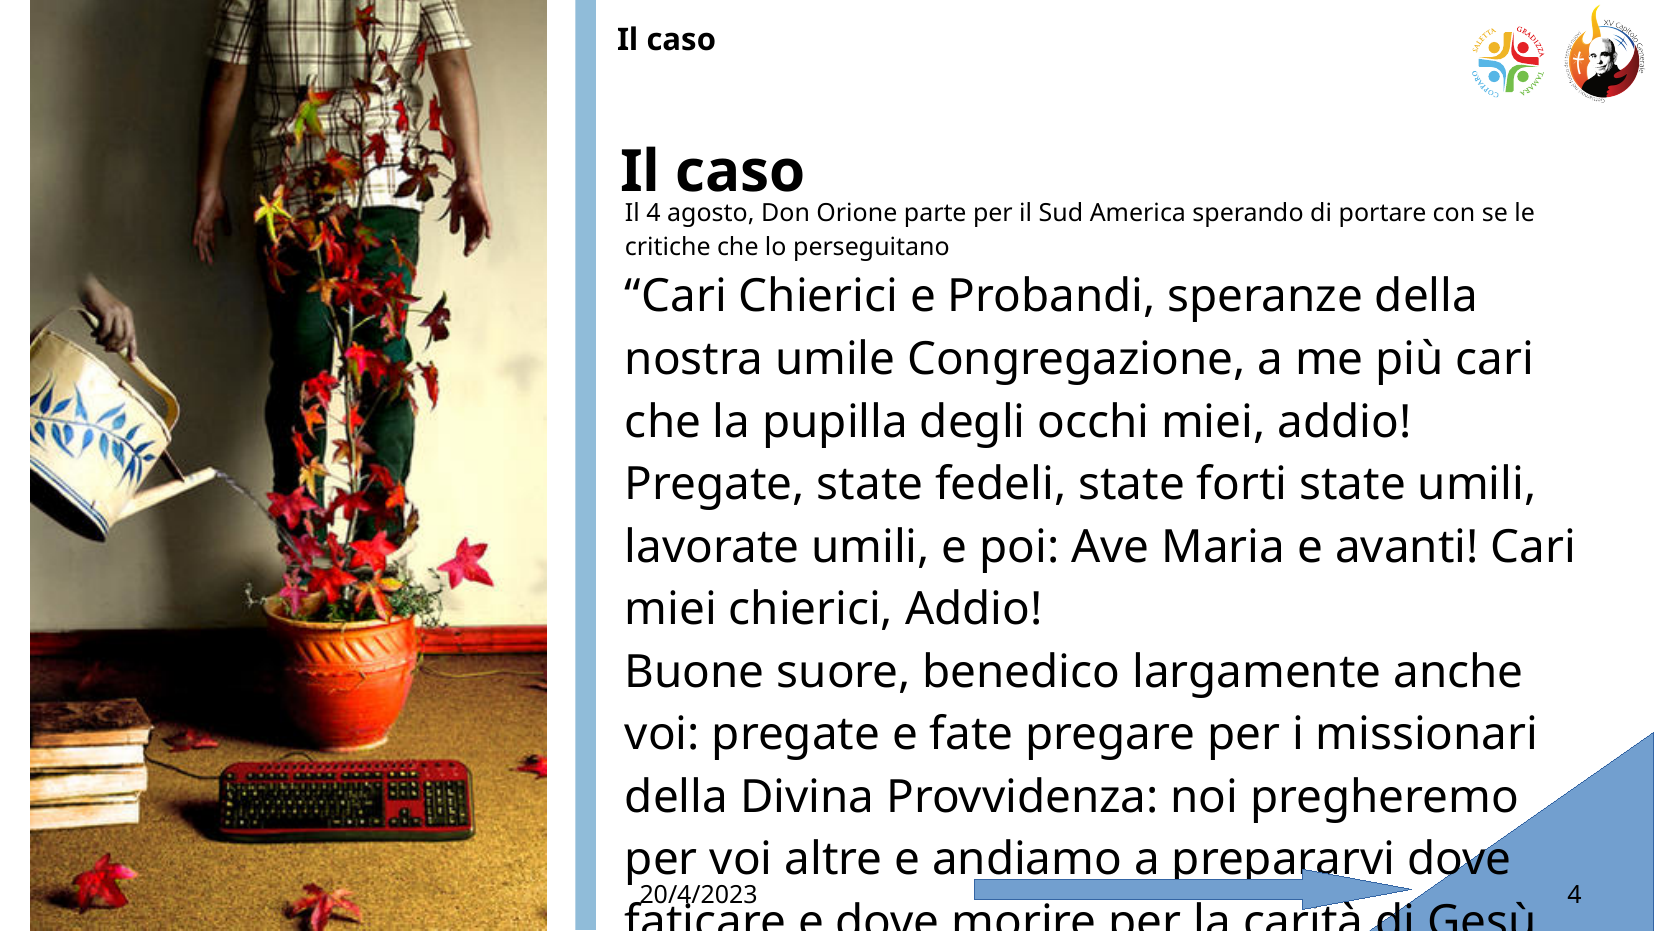

Il caso
Il caso
# Il 4 agosto, Don Orione parte per il Sud America sperando di portare con se le critiche che lo perseguitano
“Cari Chierici e Probandi, speranze della nostra umile Congregazione, a me più cari che la pupilla degli occhi miei, addio! Pregate, state fedeli, state forti state umili, lavorate umili, e poi: Ave Maria e avanti! Cari miei chierici, Addio!
Buone suore, benedico largamente anche voi: pregate e fate pregare per i missionari della Divina Provvidenza: noi pregheremo per voi altre e andiamo a prepararvi dove faticare e dove morire per la carità di Gesù